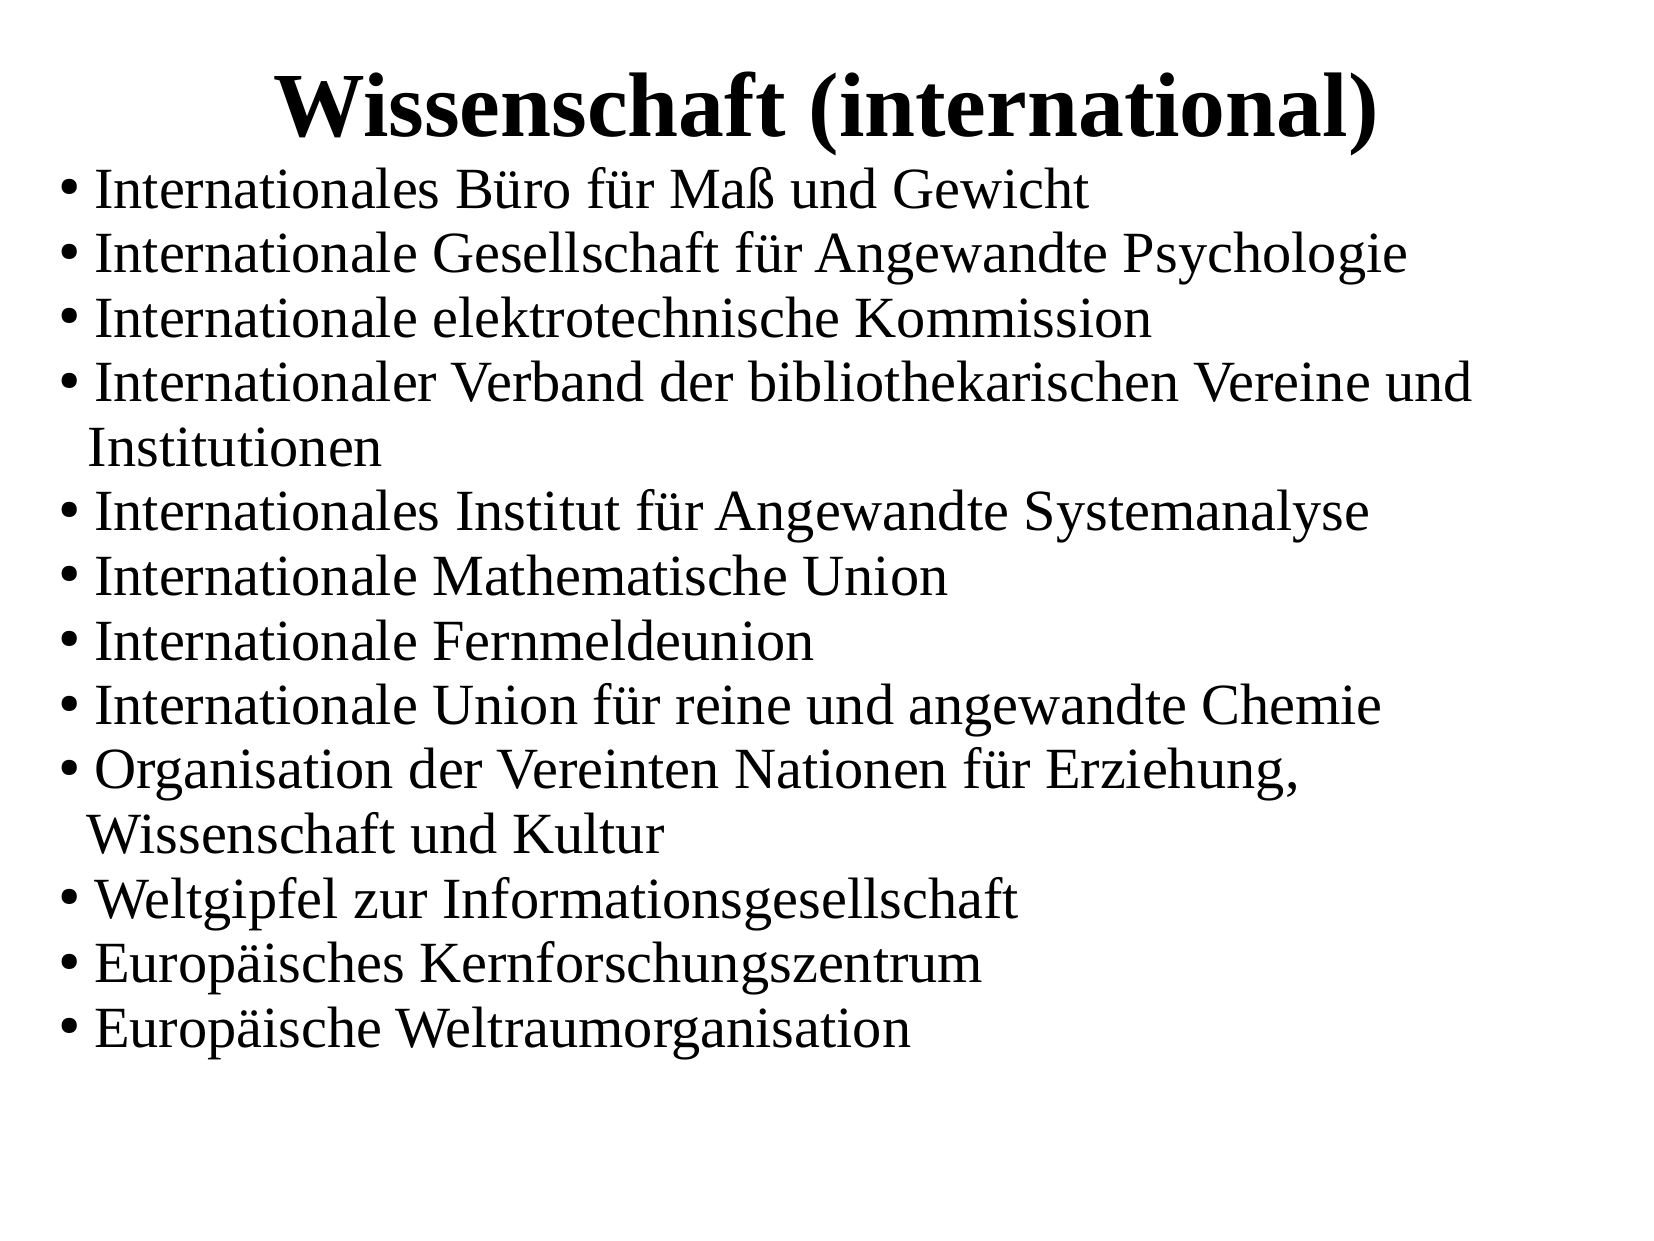

Wissenschaft (international)
 Internationales Büro für Maß und Gewicht
 Internationale Gesellschaft für Angewandte Psychologie
 Internationale elektrotechnische Kommission
 Internationaler Verband der bibliothekarischen Vereine und Institutionen
 Internationales Institut für Angewandte Systemanalyse
 Internationale Mathematische Union
 Internationale Fernmeldeunion
 Internationale Union für reine und angewandte Chemie
 Organisation der Vereinten Nationen für Erziehung, Wissenschaft und Kultur
 Weltgipfel zur Informationsgesellschaft
 Europäisches Kernforschungszentrum
 Europäische Weltraumorganisation